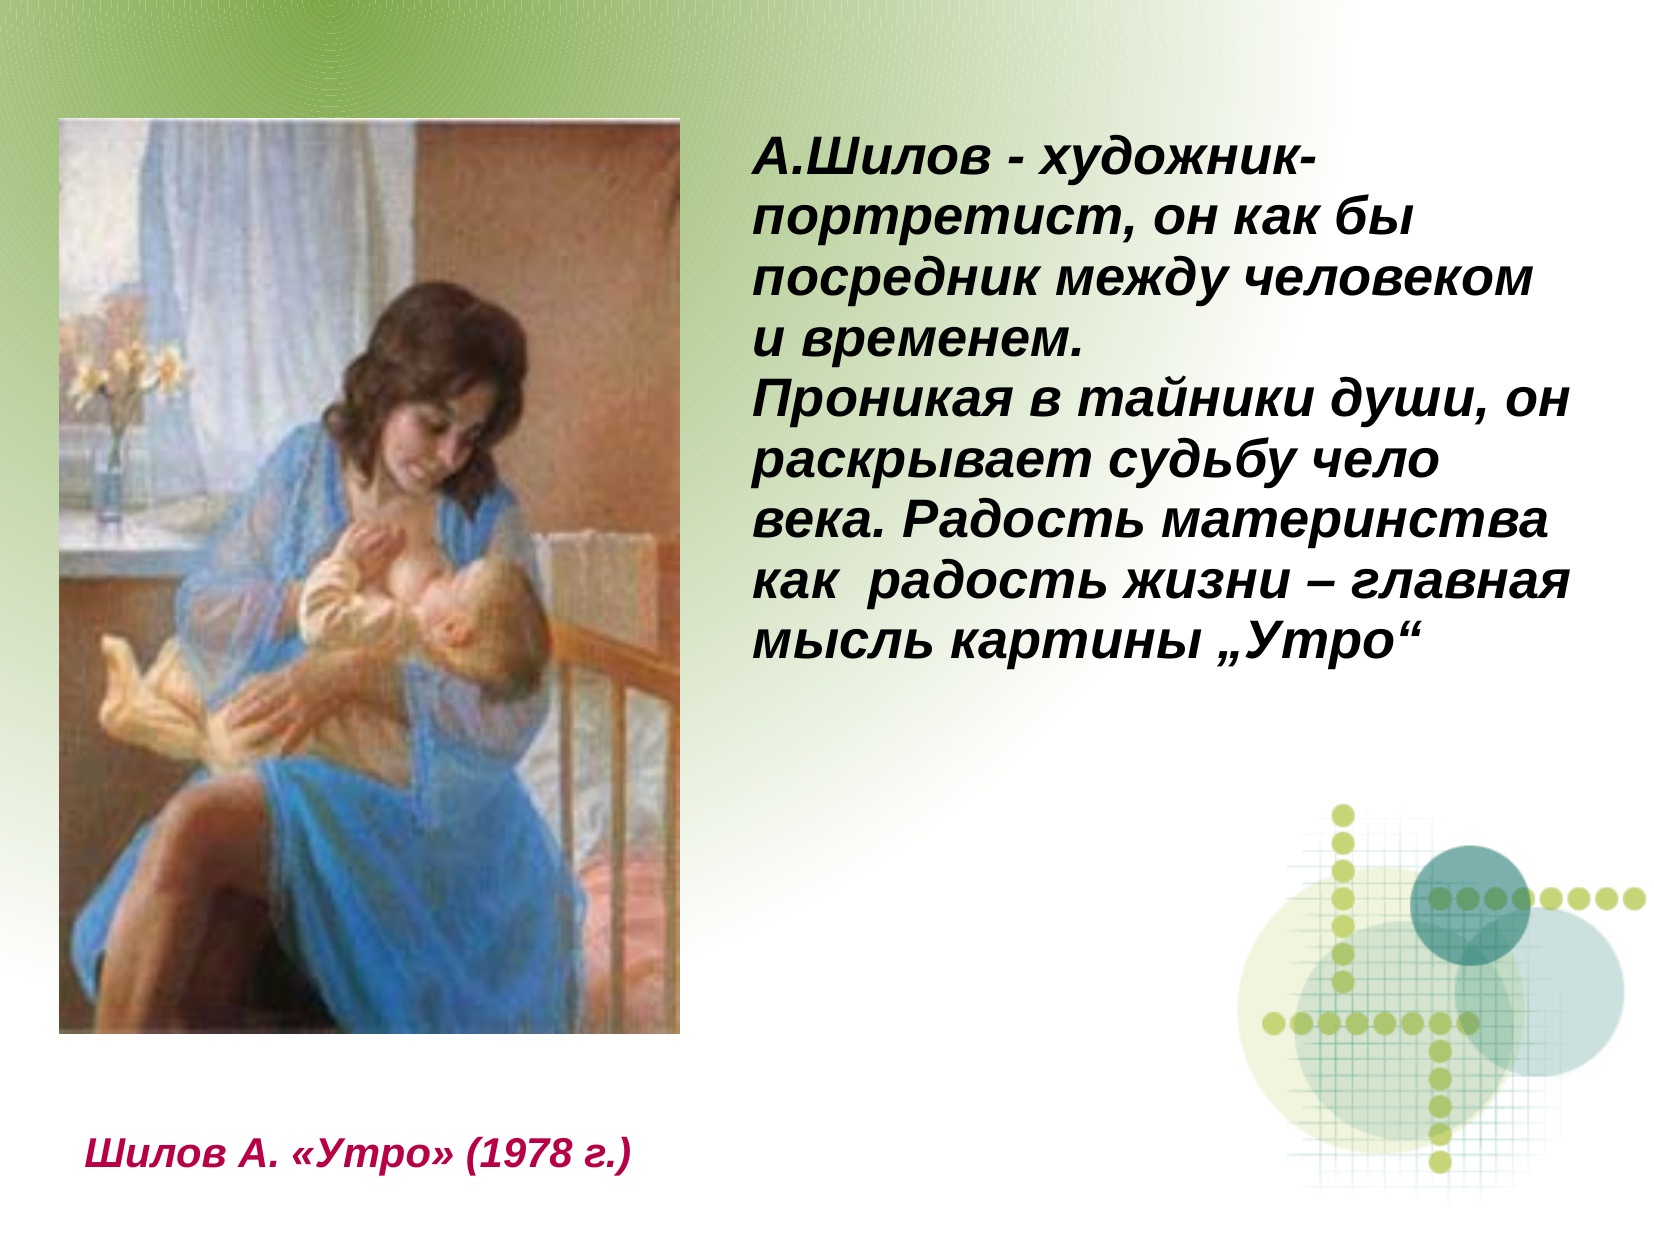

А.Шилов - художник-портретист, он как бы
посредник между человеком и временем.
Проникая в тайники души, он раскрывает судьбу чело века. Радость материнства как радость жизни – главная мысль картины „Утро“
 Шилов А. «Утро» (1978 г.)